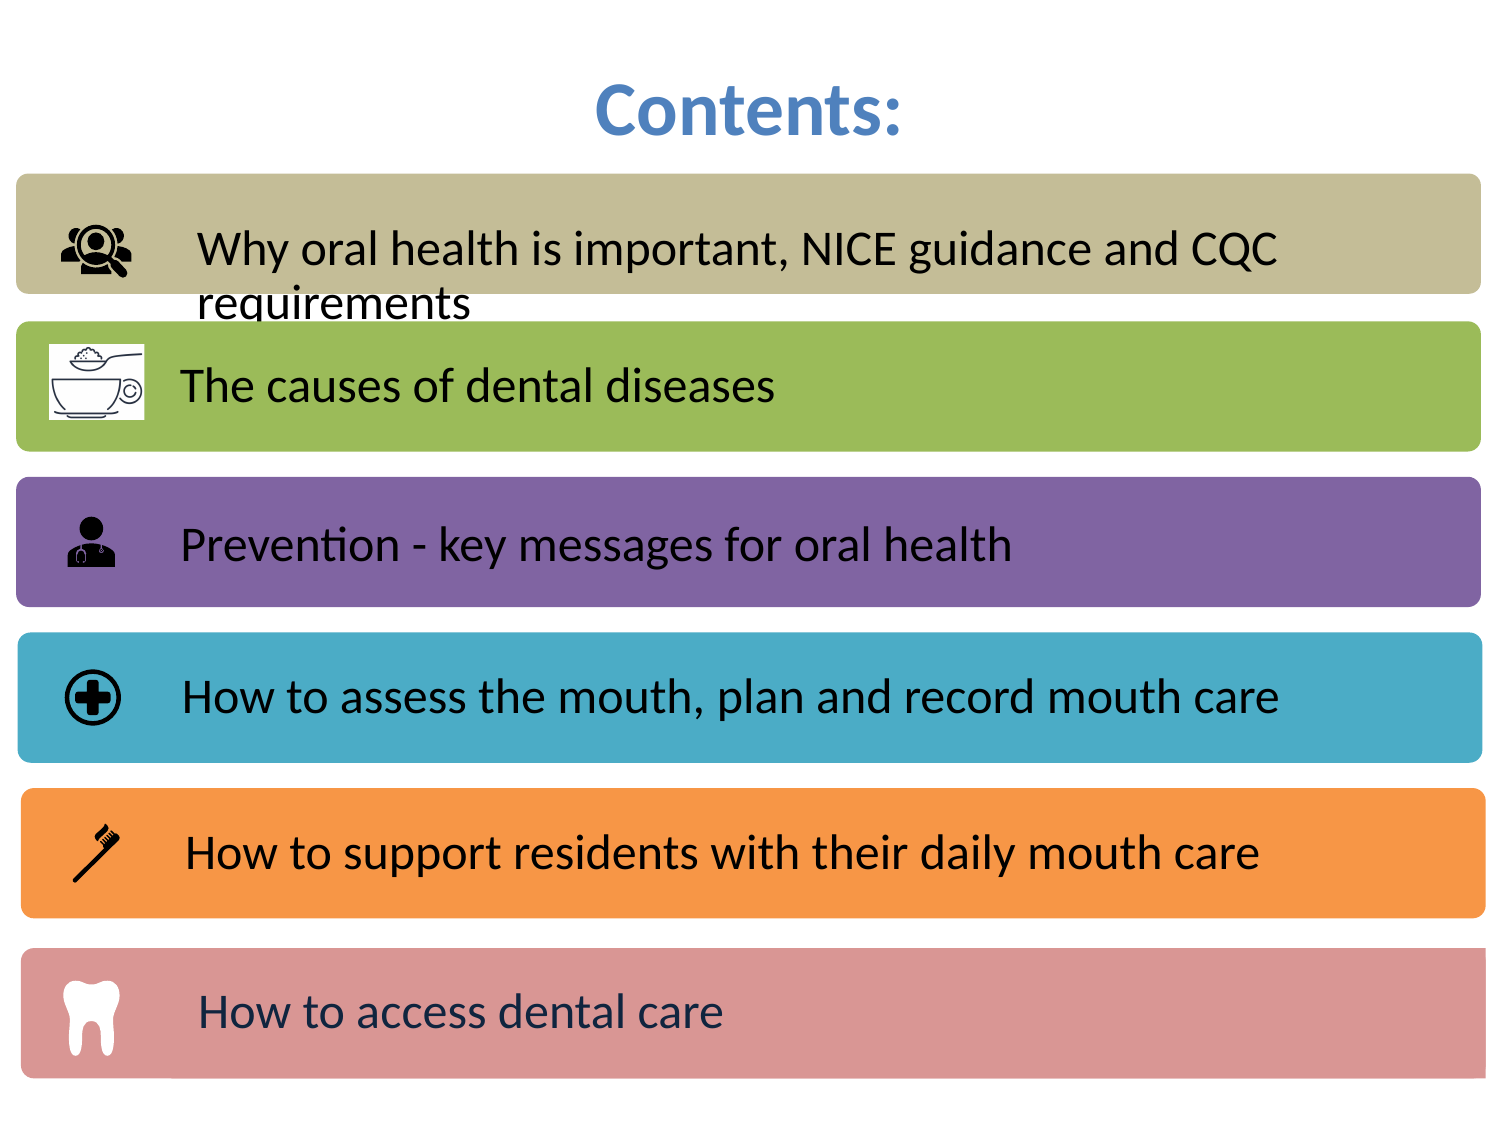

# Contents:
Why oral health is important, NICE guidance and CQC requirements
The causes of dental diseases
Prevention - key messages for oral health
How to assess the mouth, plan and record mouth care
How to support residents with their daily mouth care
How to access dental care